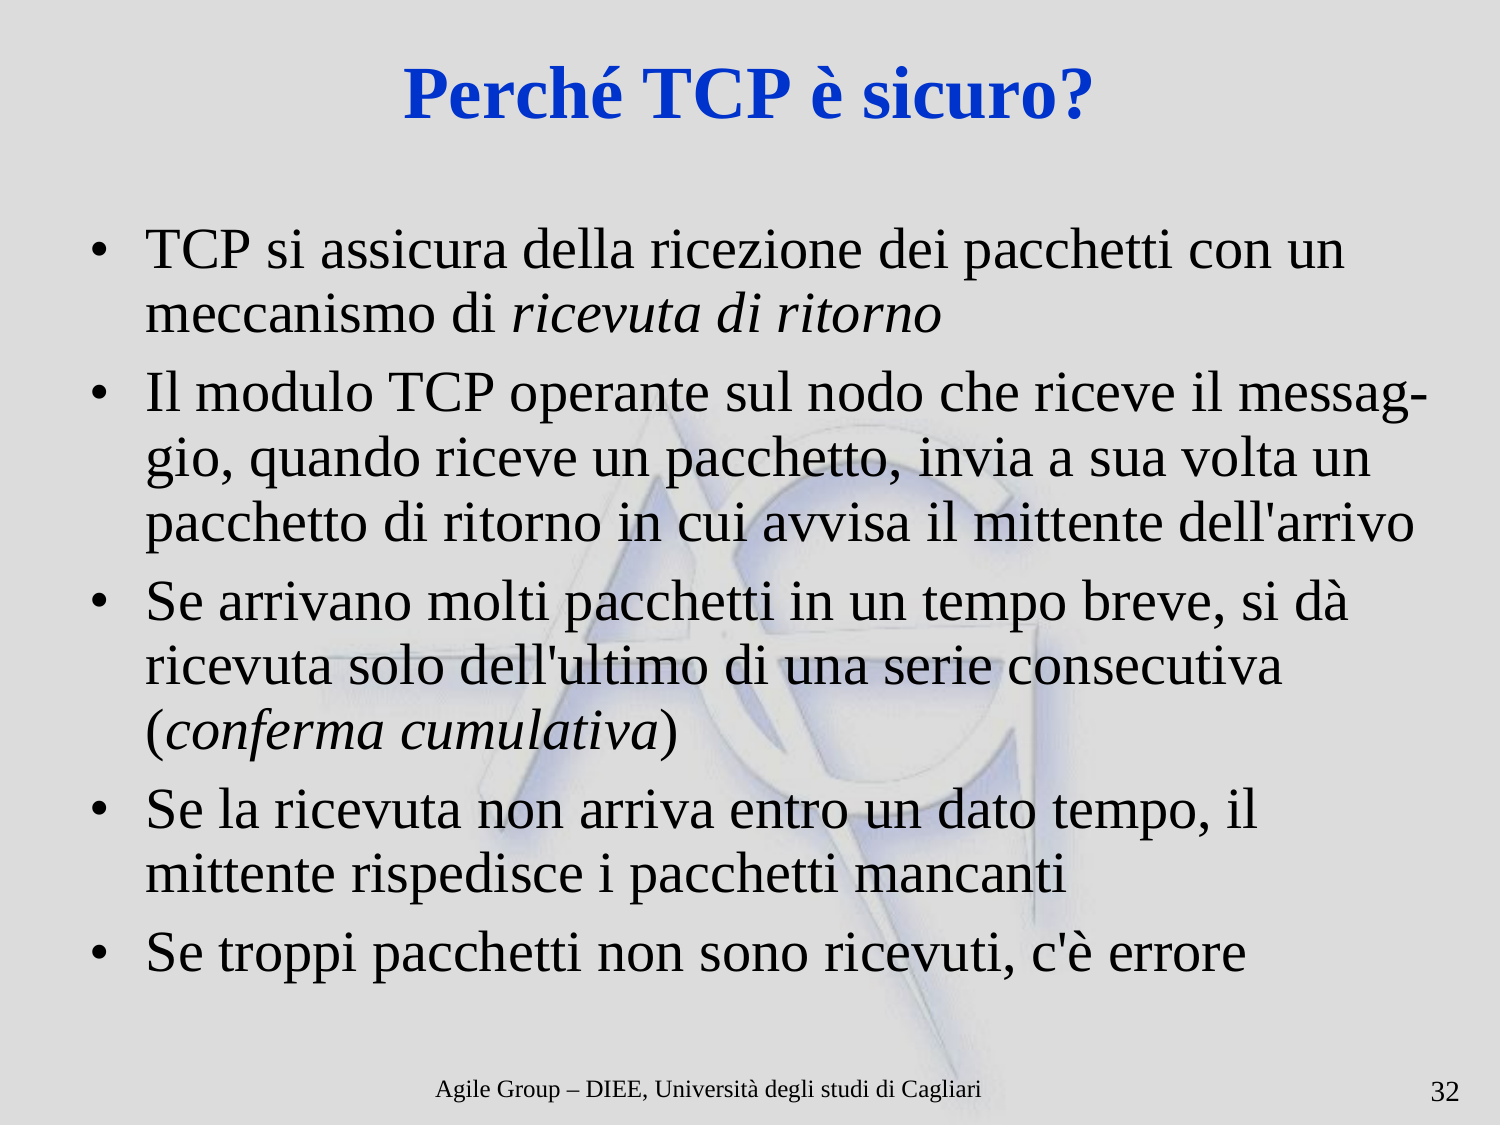

# Perché TCP è sicuro?
TCP si assicura della ricezione dei pacchetti con un meccanismo di ricevuta di ritorno
Il modulo TCP operante sul nodo che riceve il messag-gio, quando riceve un pacchetto, invia a sua volta un pacchetto di ritorno in cui avvisa il mittente dell'arrivo
Se arrivano molti pacchetti in un tempo breve, si dà ricevuta solo dell'ultimo di una serie consecutiva (conferma cumulativa)
Se la ricevuta non arriva entro un dato tempo, il mittente rispedisce i pacchetti mancanti
Se troppi pacchetti non sono ricevuti, c'è errore
32